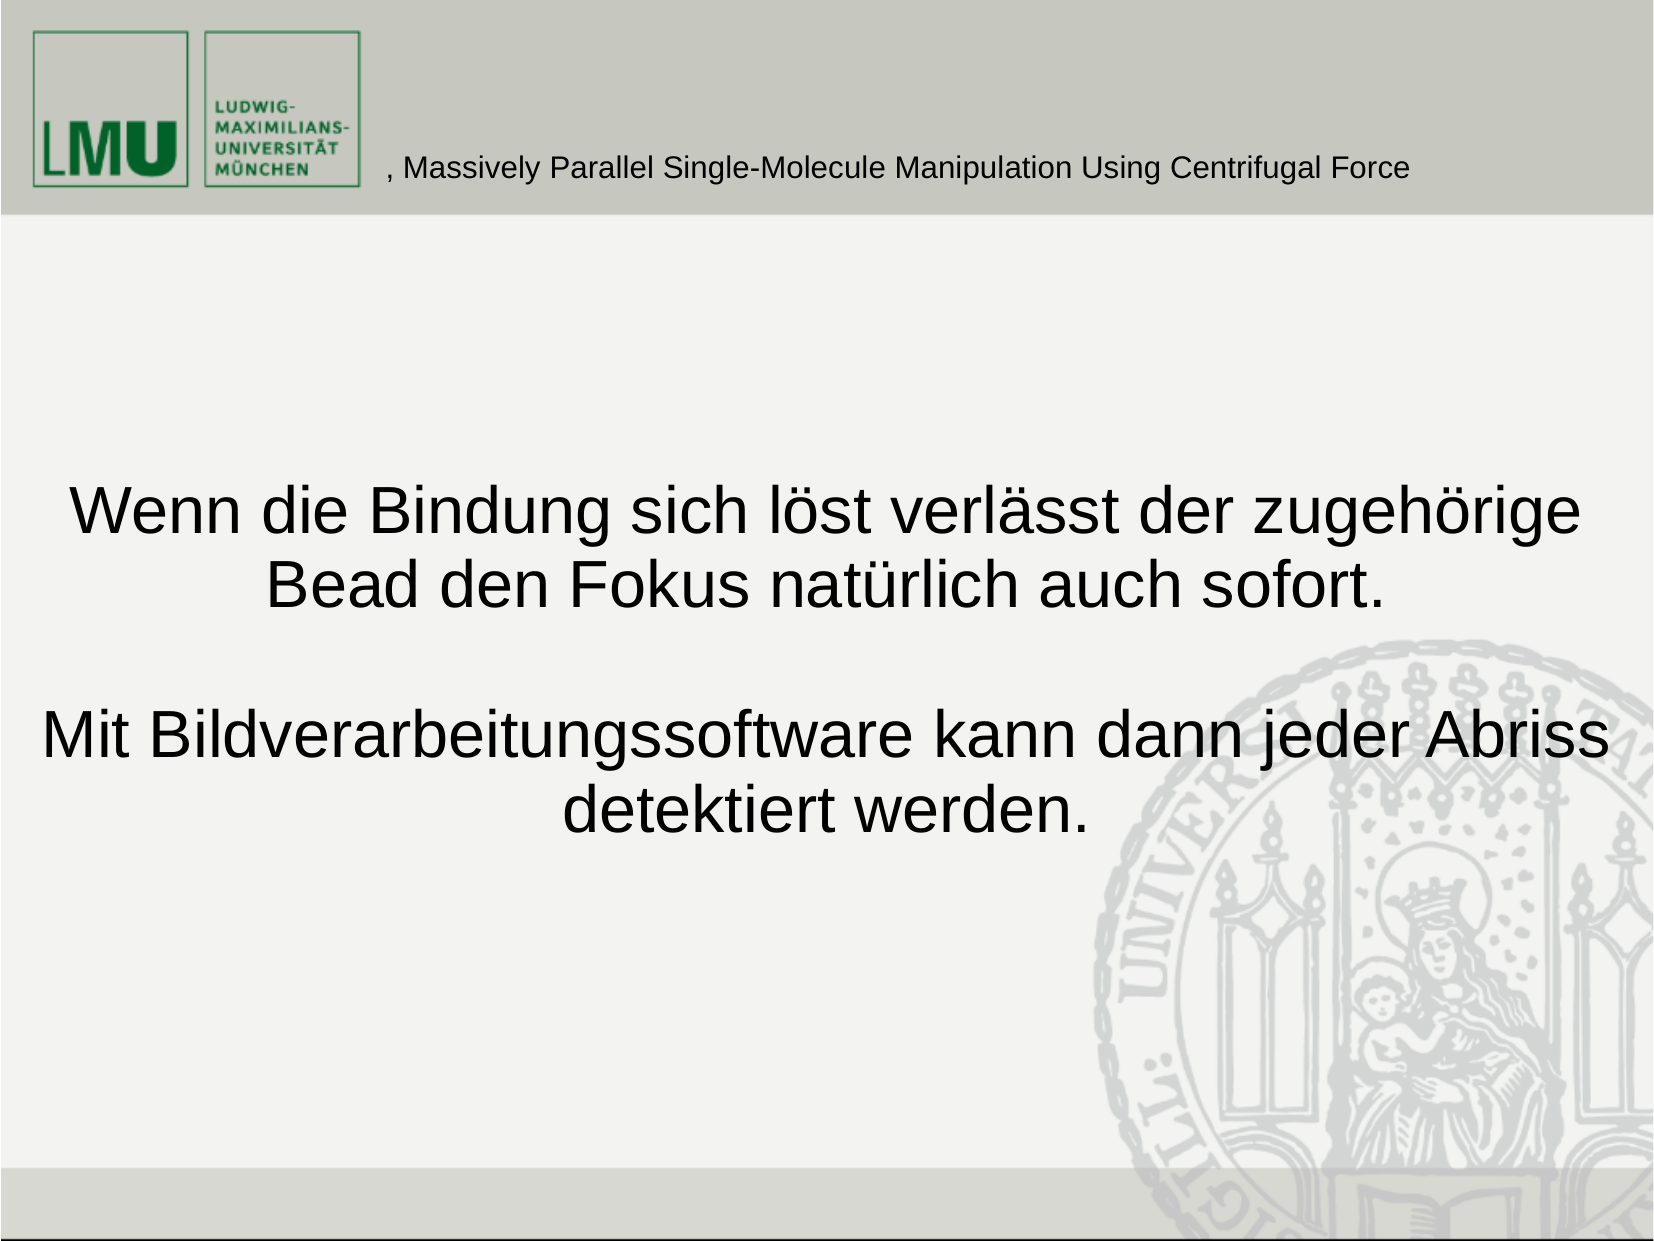

, Massively Parallel Single-Molecule Manipulation Using Centrifugal Force
Wenn die Bindung sich löst verlässt der zugehörige Bead den Fokus natürlich auch sofort.
Mit Bildverarbeitungssoftware kann dann jeder Abriss detektiert werden.
#